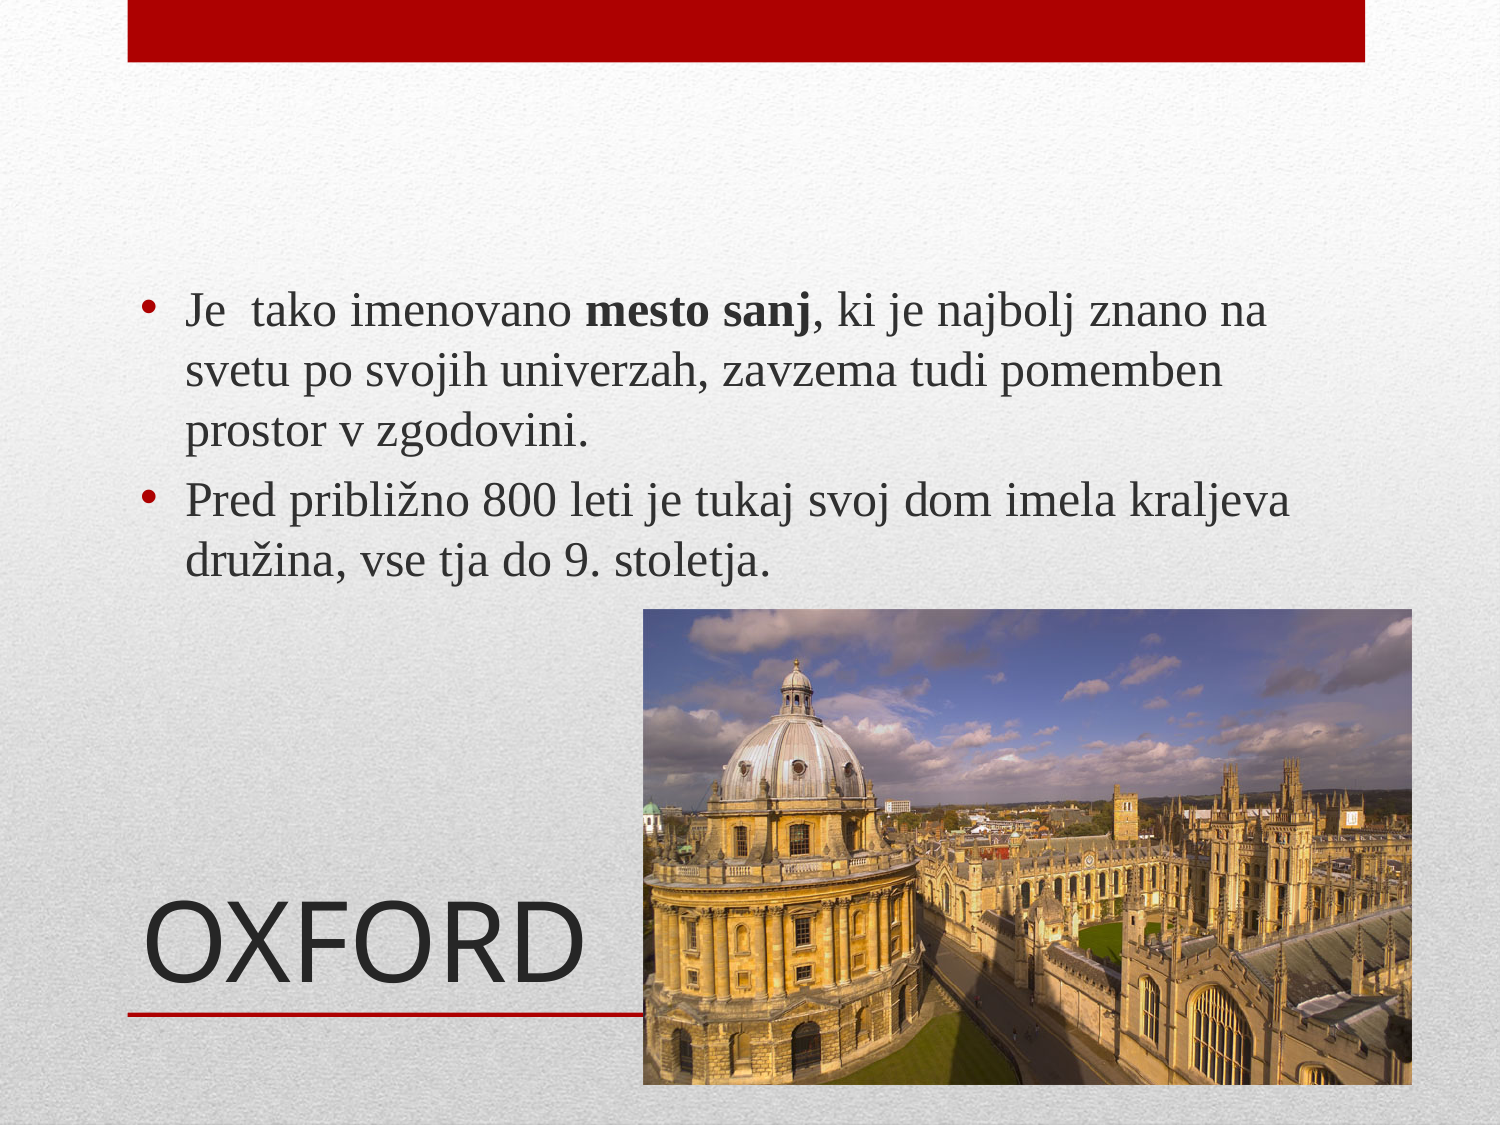

Je tako imenovano mesto sanj, ki je najbolj znano na svetu po svojih univerzah, zavzema tudi pomemben prostor v zgodovini.
Pred približno 800 leti je tukaj svoj dom imela kraljeva družina, vse tja do 9. stoletja.
# OXFORD